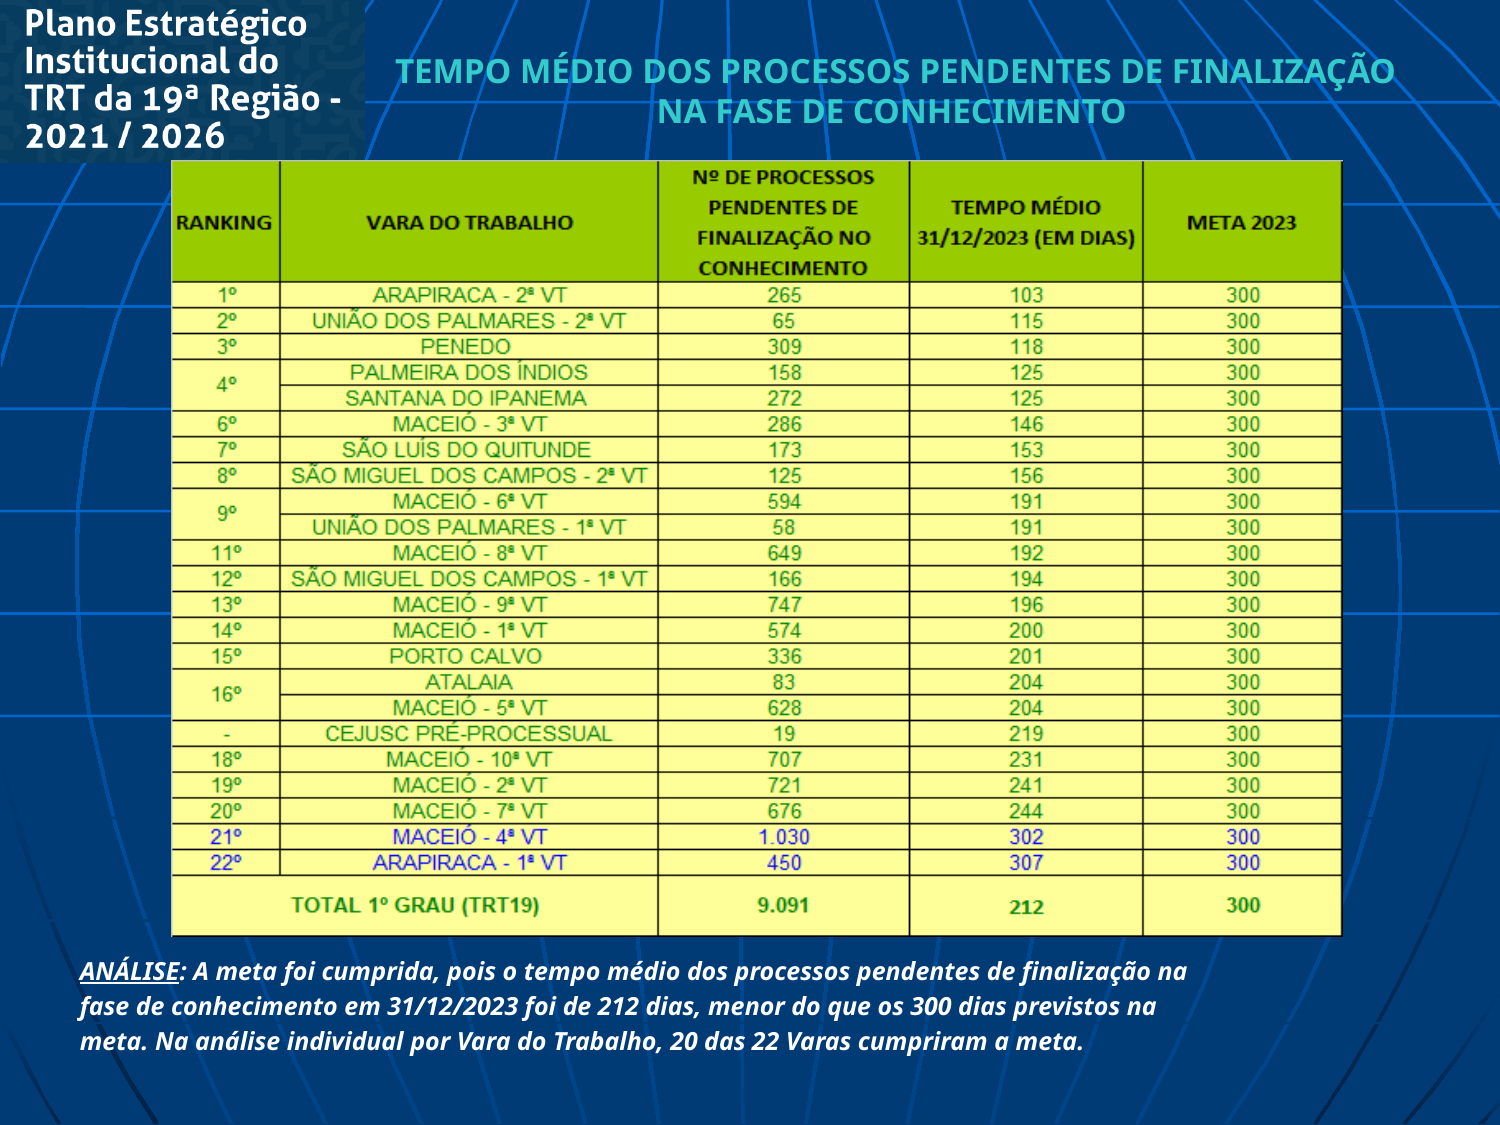

TEMPO MÉDIO DOS PROCESSOS PENDENTES DE FINALIZAÇÃO NA FASE DE CONHECIMENTO
ANÁLISE: A meta foi cumprida, pois o tempo médio dos processos pendentes de finalização na
fase de conhecimento em 31/12/2023 foi de 212 dias, menor do que os 300 dias previstos na
meta. Na análise individual por Vara do Trabalho, 20 das 22 Varas cumpriram a meta.